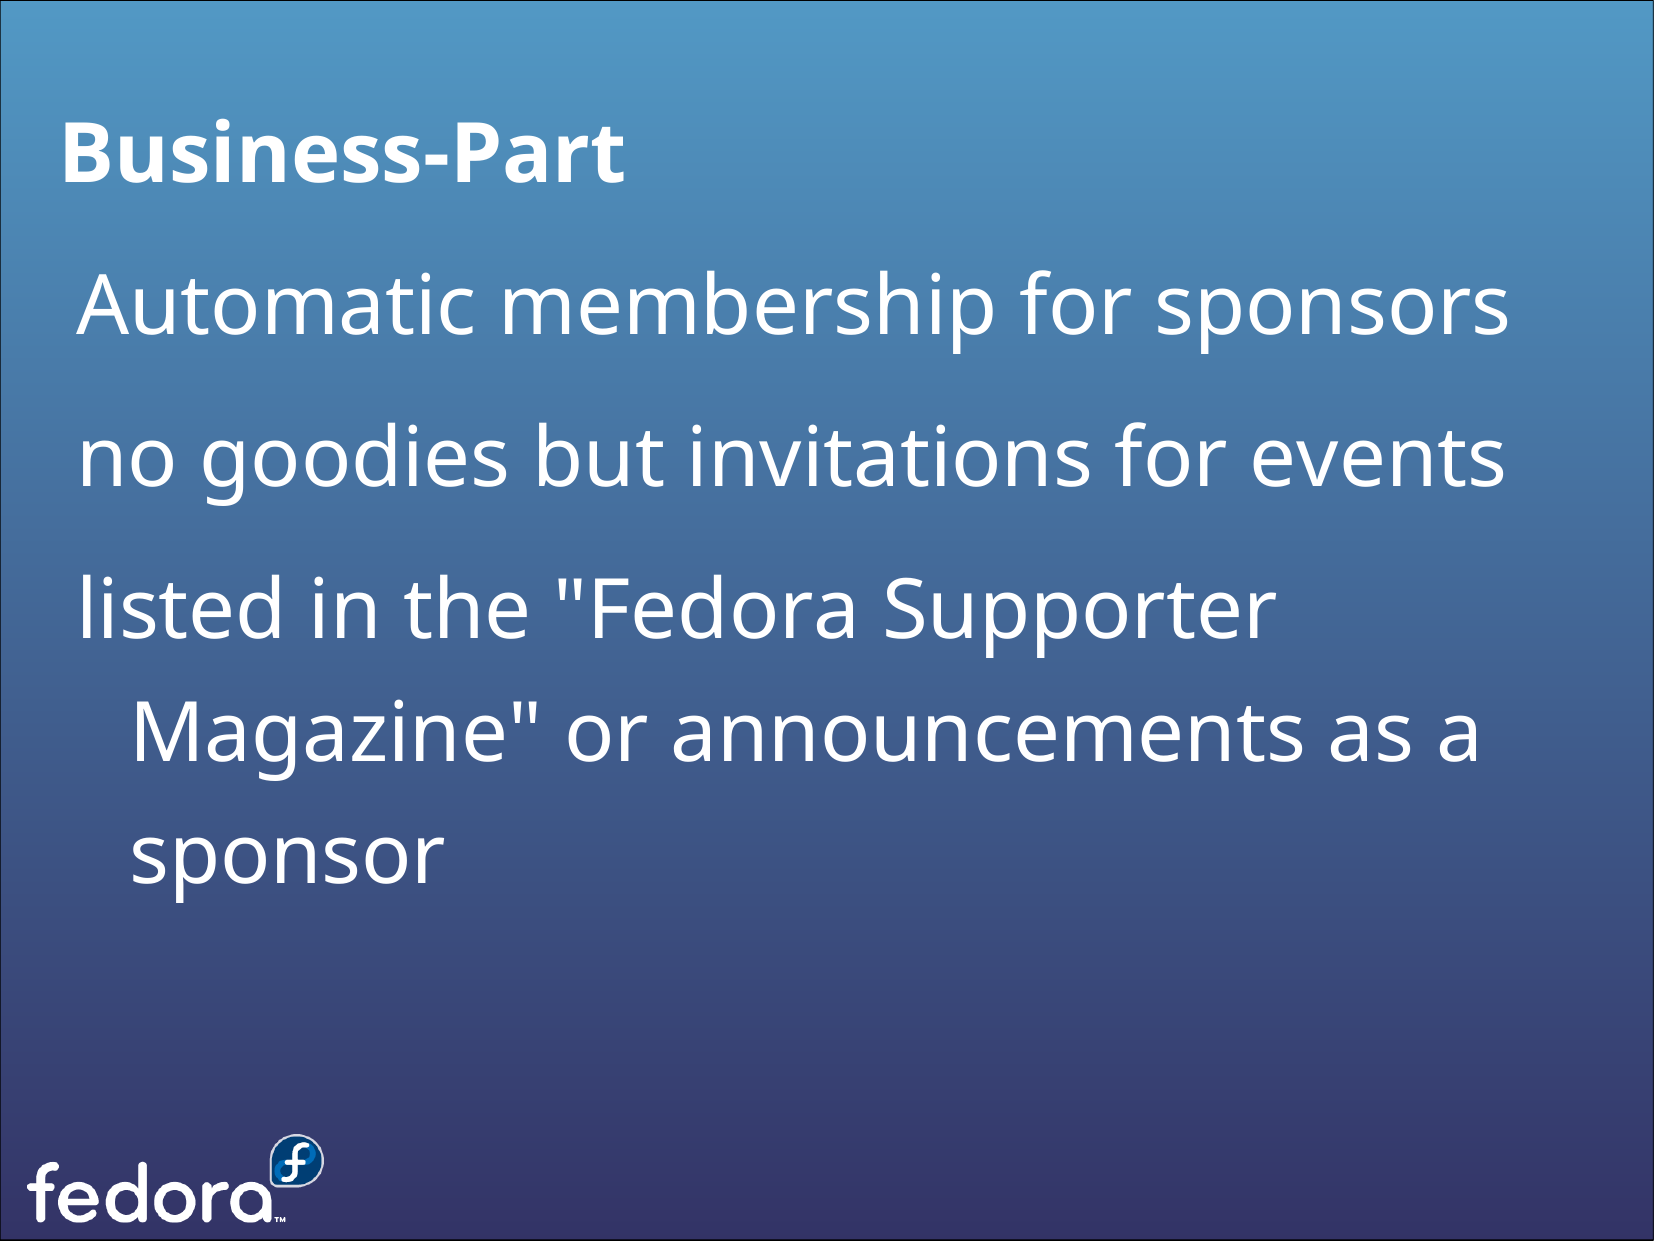

# Business-Part
Automatic membership for sponsors
no goodies but invitations for events
listed in the "Fedora Supporter Magazine" or announcements as a sponsor